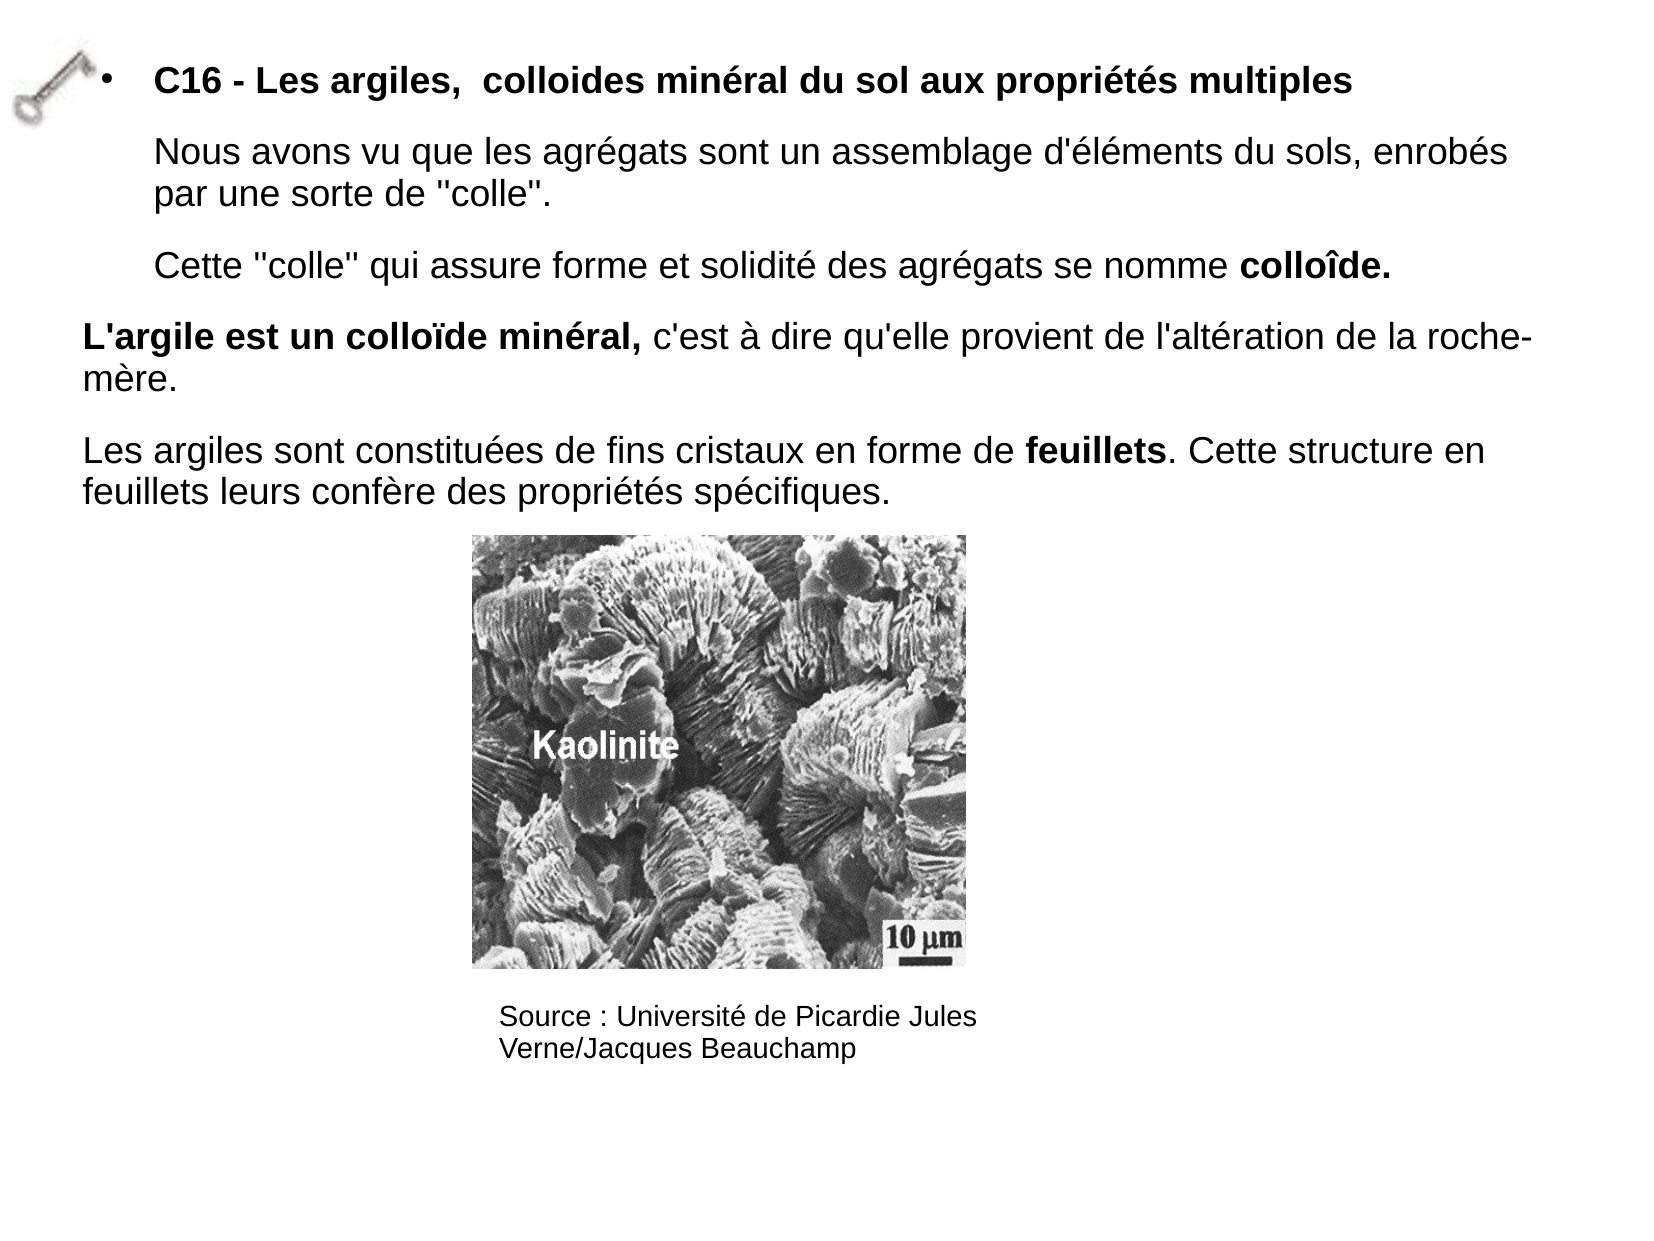

# C16 - Les argiles, colloides minéral du sol aux propriétés multiples
Nous avons vu que les agrégats sont un assemblage d'éléments du sols, enrobés par une sorte de ''colle''.
Cette ''colle'' qui assure forme et solidité des agrégats se nomme colloîde.
L'argile est un colloïde minéral, c'est à dire qu'elle provient de l'altération de la roche-mère.
Les argiles sont constituées de fins cristaux en forme de feuillets. Cette structure en feuillets leurs confère des propriétés spécifiques.
Source : Université de Picardie Jules Verne/Jacques Beauchamp